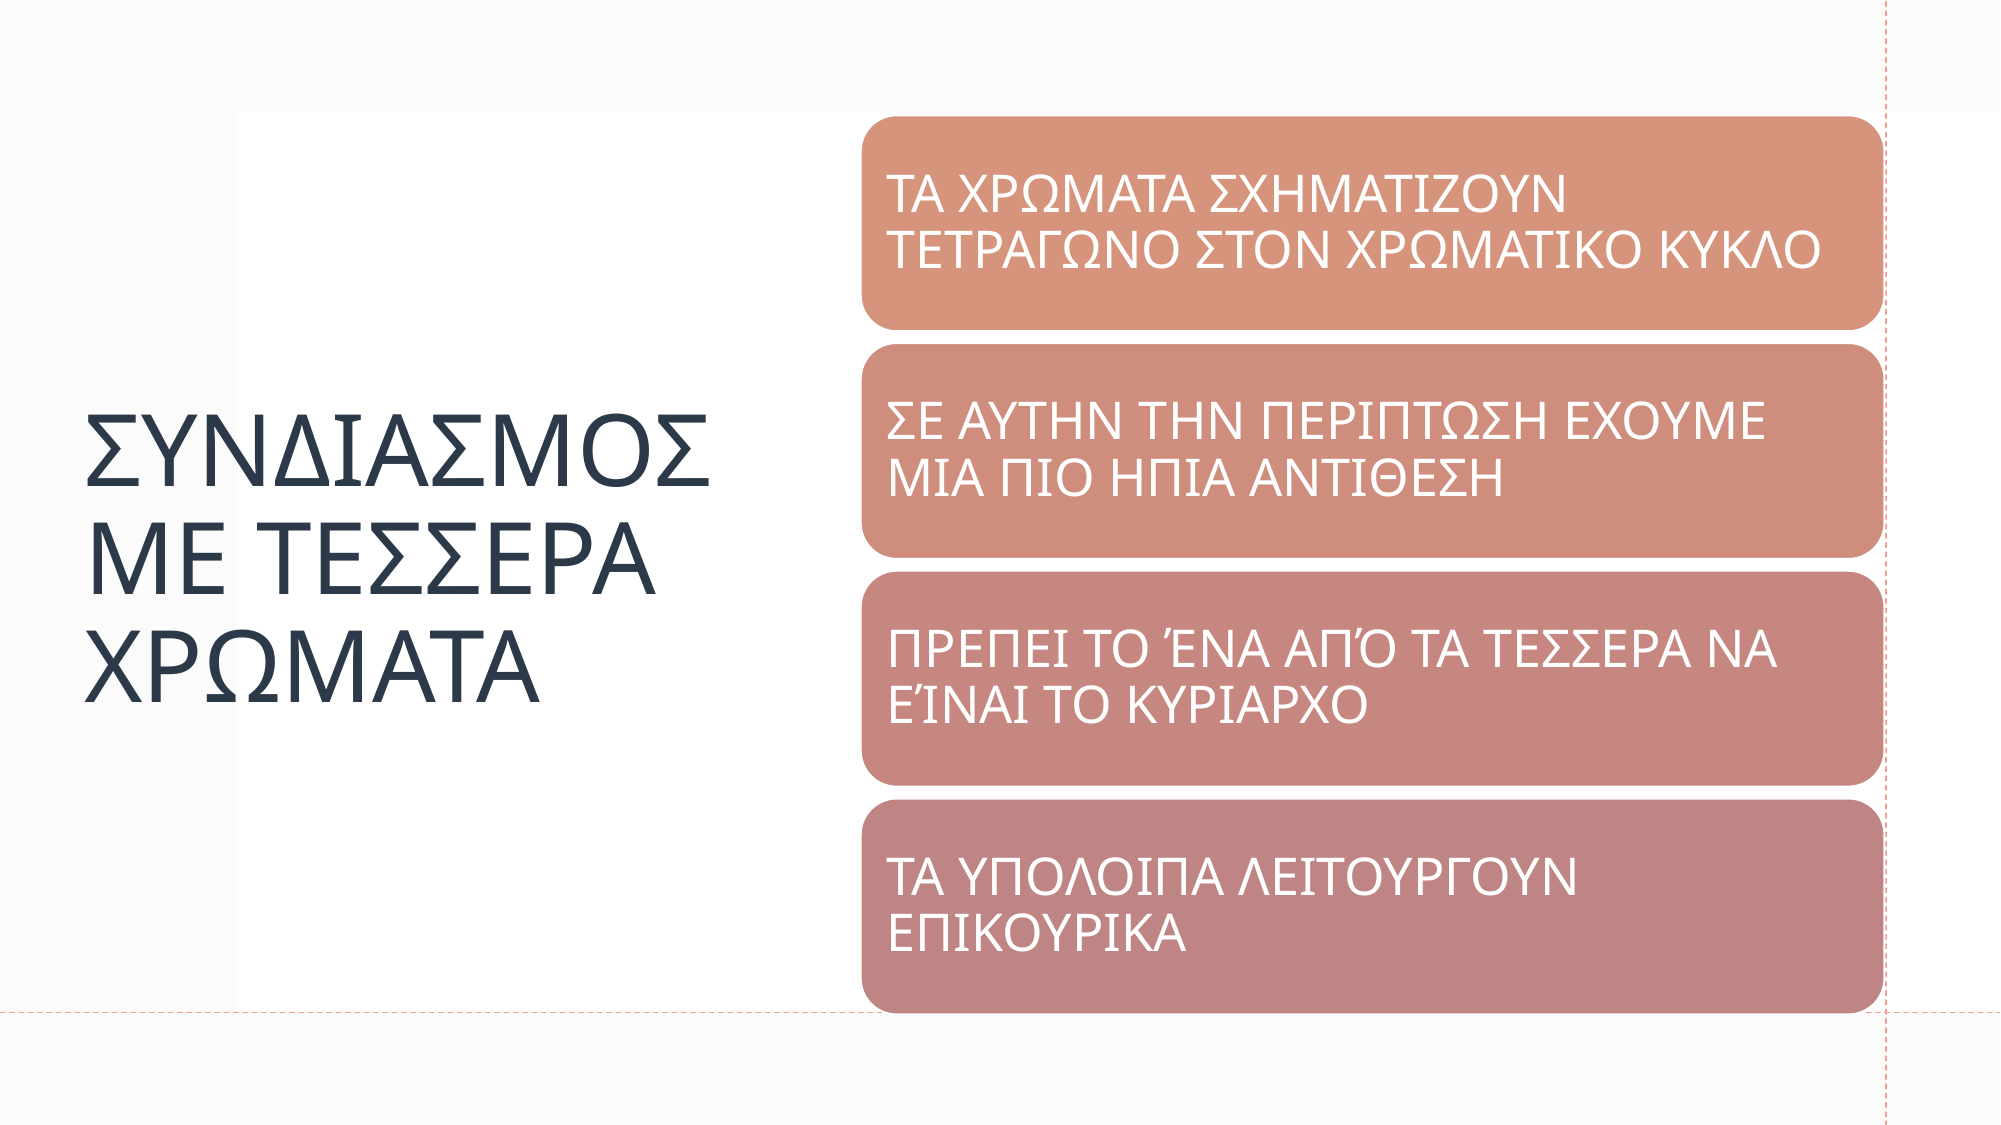

ΤΑ ΧΡΩΜΑΤΑ ΣΧΗΜΑΤΙΖΟΥΝ ΤΕΤΡΑΓΩΝΟ ΣΤΟΝ ΧΡΩΜΑΤΙΚΟ ΚΥΚΛΟ
ΣΕ ΑΥΤΗΝ ΤΗΝ ΠΕΡΙΠΤΩΣΗ ΕΧΟΥΜΕ ΜΙΑ ΠΙΟ ΗΠΙΑ ΑΝΤΙΘΕΣΗ
ΠΡΕΠΕΙ ΤΟ ΈΝΑ ΑΠΌ ΤΑ ΤΕΣΣΕΡΑ ΝΑ ΕΊΝΑΙ ΤΟ ΚΥΡΙΑΡΧΟ
ΤΑ ΥΠΟΛΟΙΠΑ ΛΕΙΤΟΥΡΓΟΥΝ ΕΠΙΚΟΥΡΙΚΑ
# ΣΥΝΔΙΑΣΜΟΣ ΜΕ ΤΕΣΣΕΡΑ ΧΡΩΜΑΤΑ